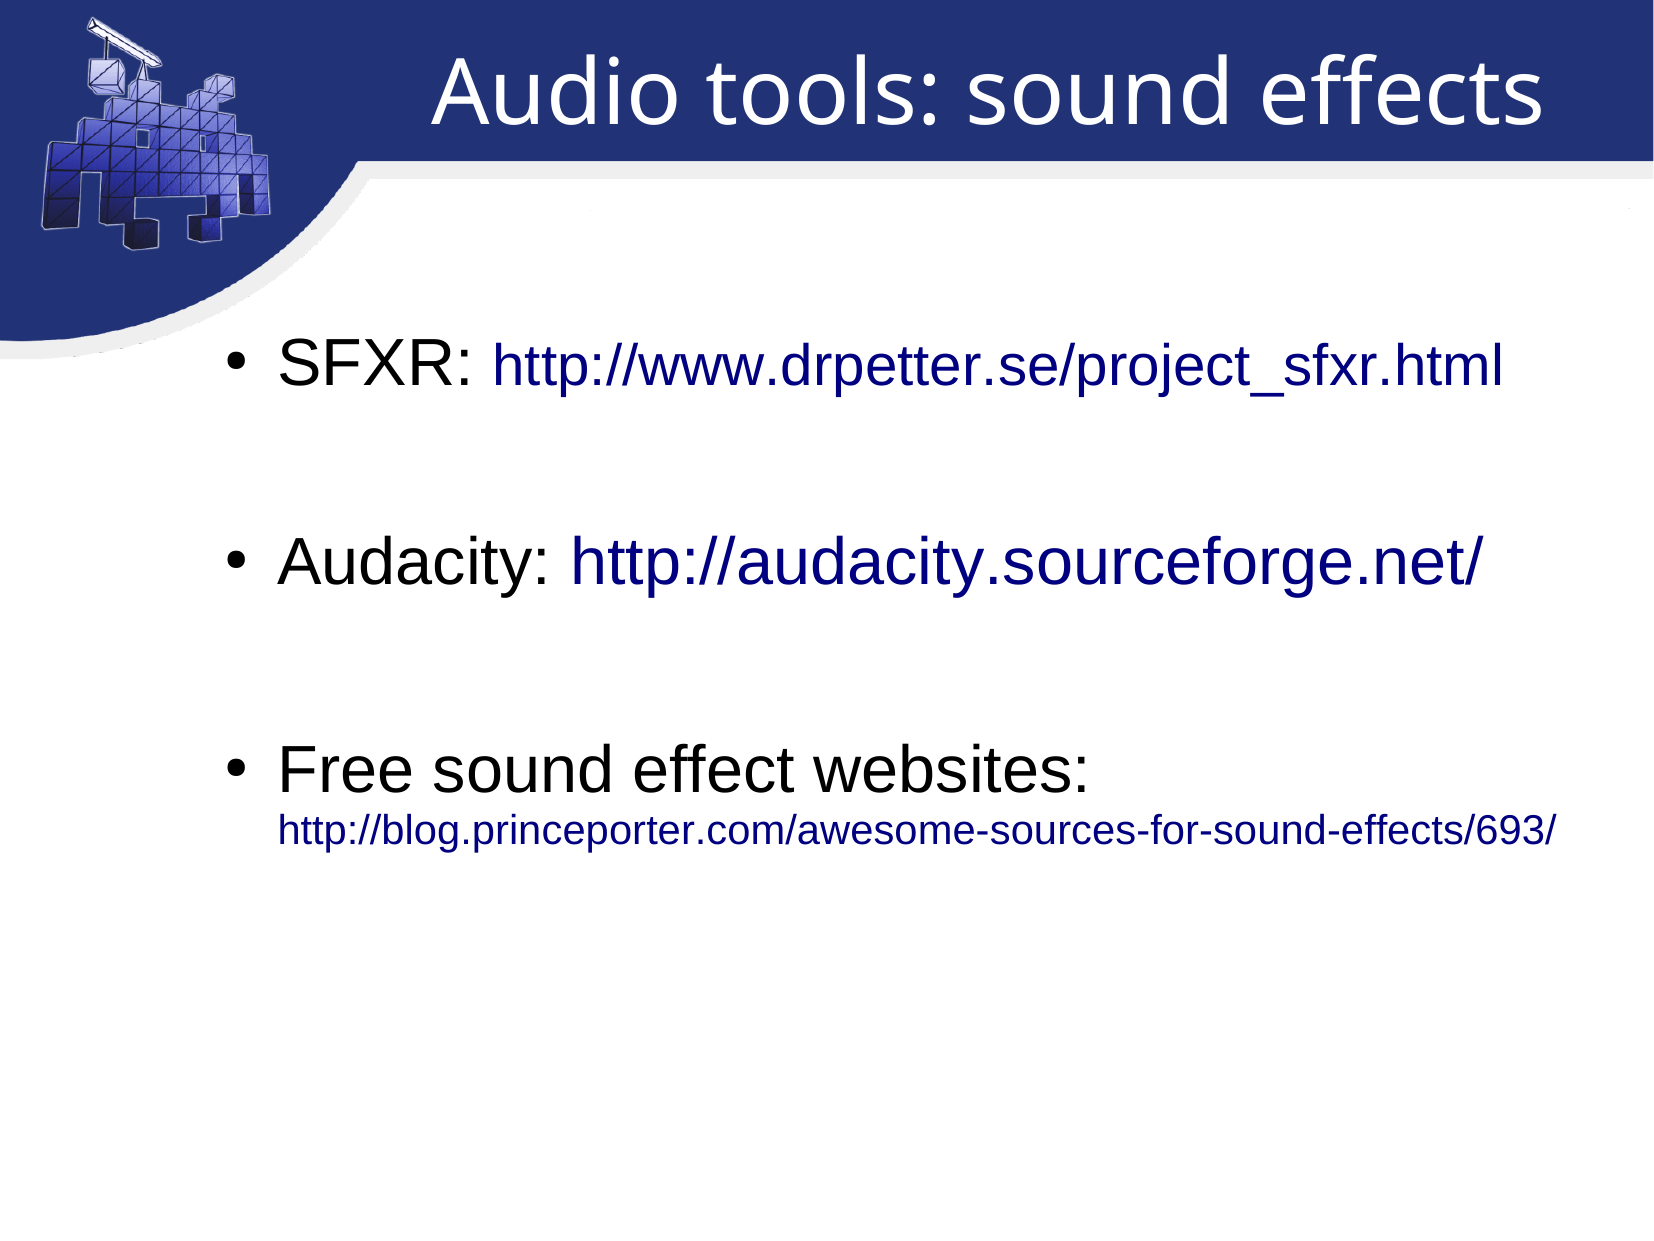

# Audio tools: sound effects
SFXR: http://www.drpetter.se/project_sfxr.html
Audacity: http://audacity.sourceforge.net/
Free sound effect websites: http://blog.princeporter.com/awesome-sources-for-sound-effects/693/